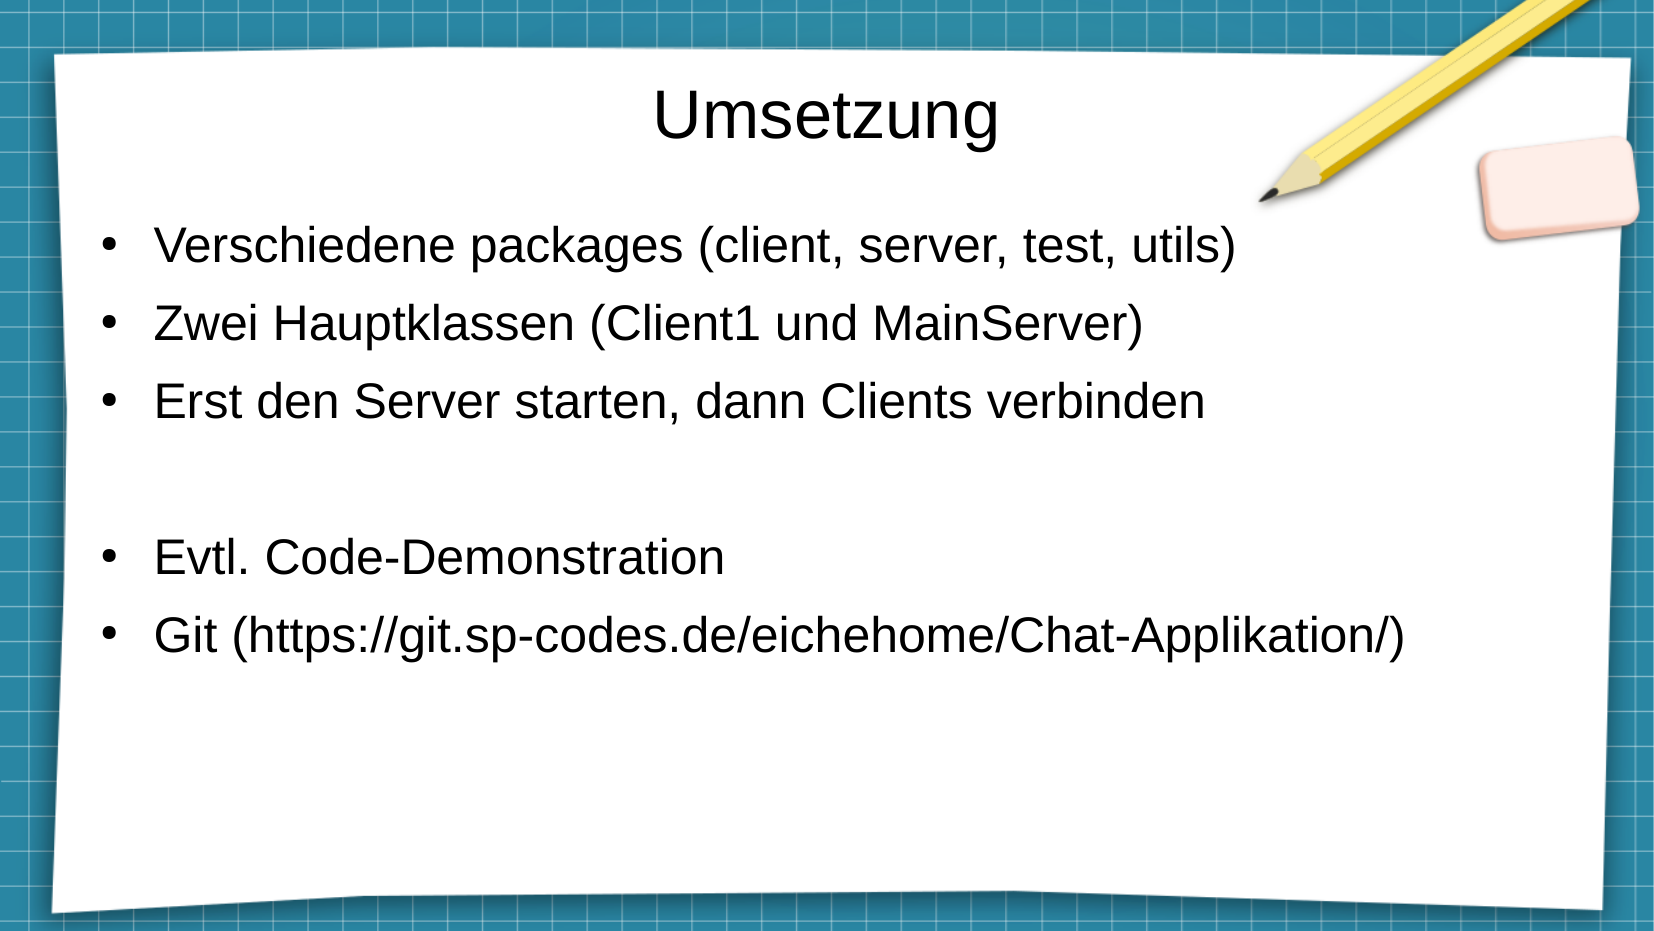

# Umsetzung
Verschiedene packages (client, server, test, utils)
Zwei Hauptklassen (Client1 und MainServer)
Erst den Server starten, dann Clients verbinden
Evtl. Code-Demonstration
Git (https://git.sp-codes.de/eichehome/Chat-Applikation/)